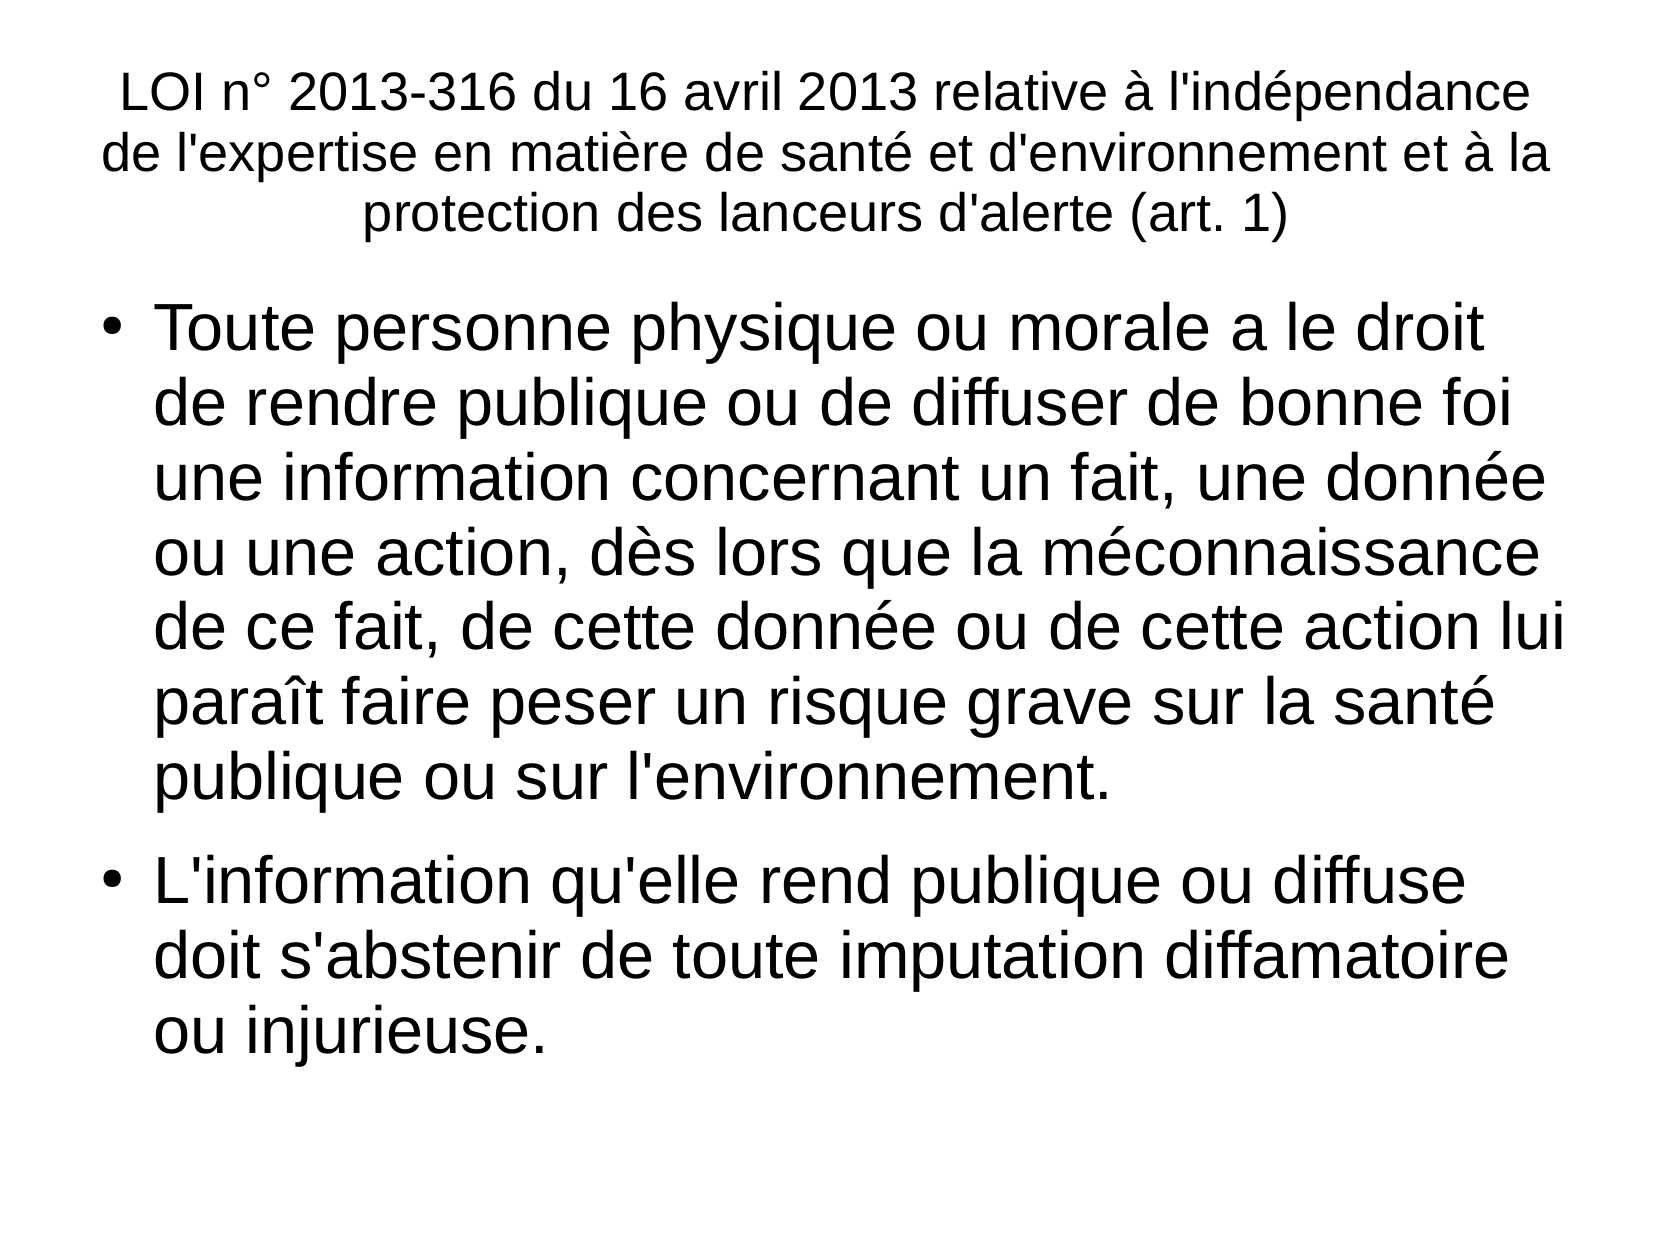

# LOI n° 2013-316 du 16 avril 2013 relative à l'indépendance de l'expertise en matière de santé et d'environnement et à la protection des lanceurs d'alerte (art. 1)
Toute personne physique ou morale a le droit de rendre publique ou de diffuser de bonne foi une information concernant un fait, une donnée ou une action, dès lors que la méconnaissance de ce fait, de cette donnée ou de cette action lui paraît faire peser un risque grave sur la santé publique ou sur l'environnement.
L'information qu'elle rend publique ou diffuse doit s'abstenir de toute imputation diffamatoire ou injurieuse.